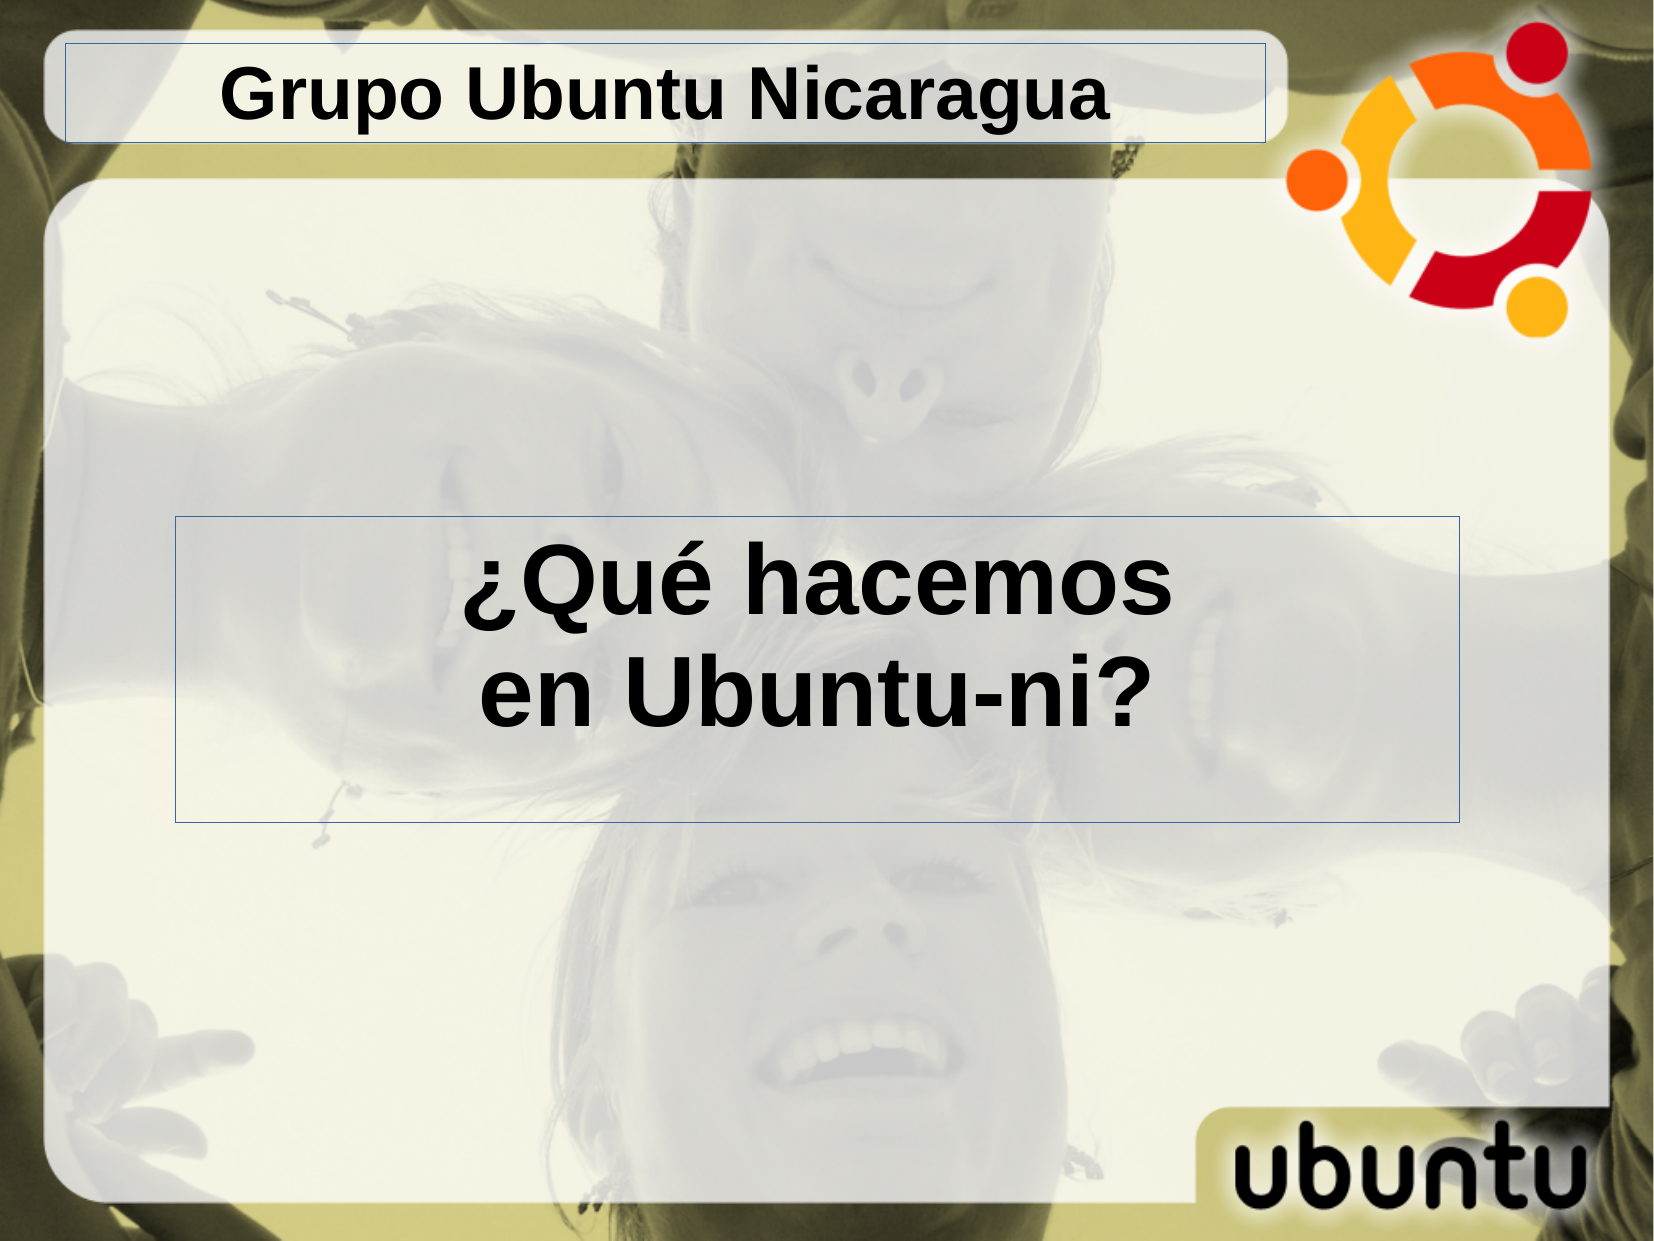

Grupo Ubuntu Nicaragua
¿Qué hacemos
en Ubuntu-ni?